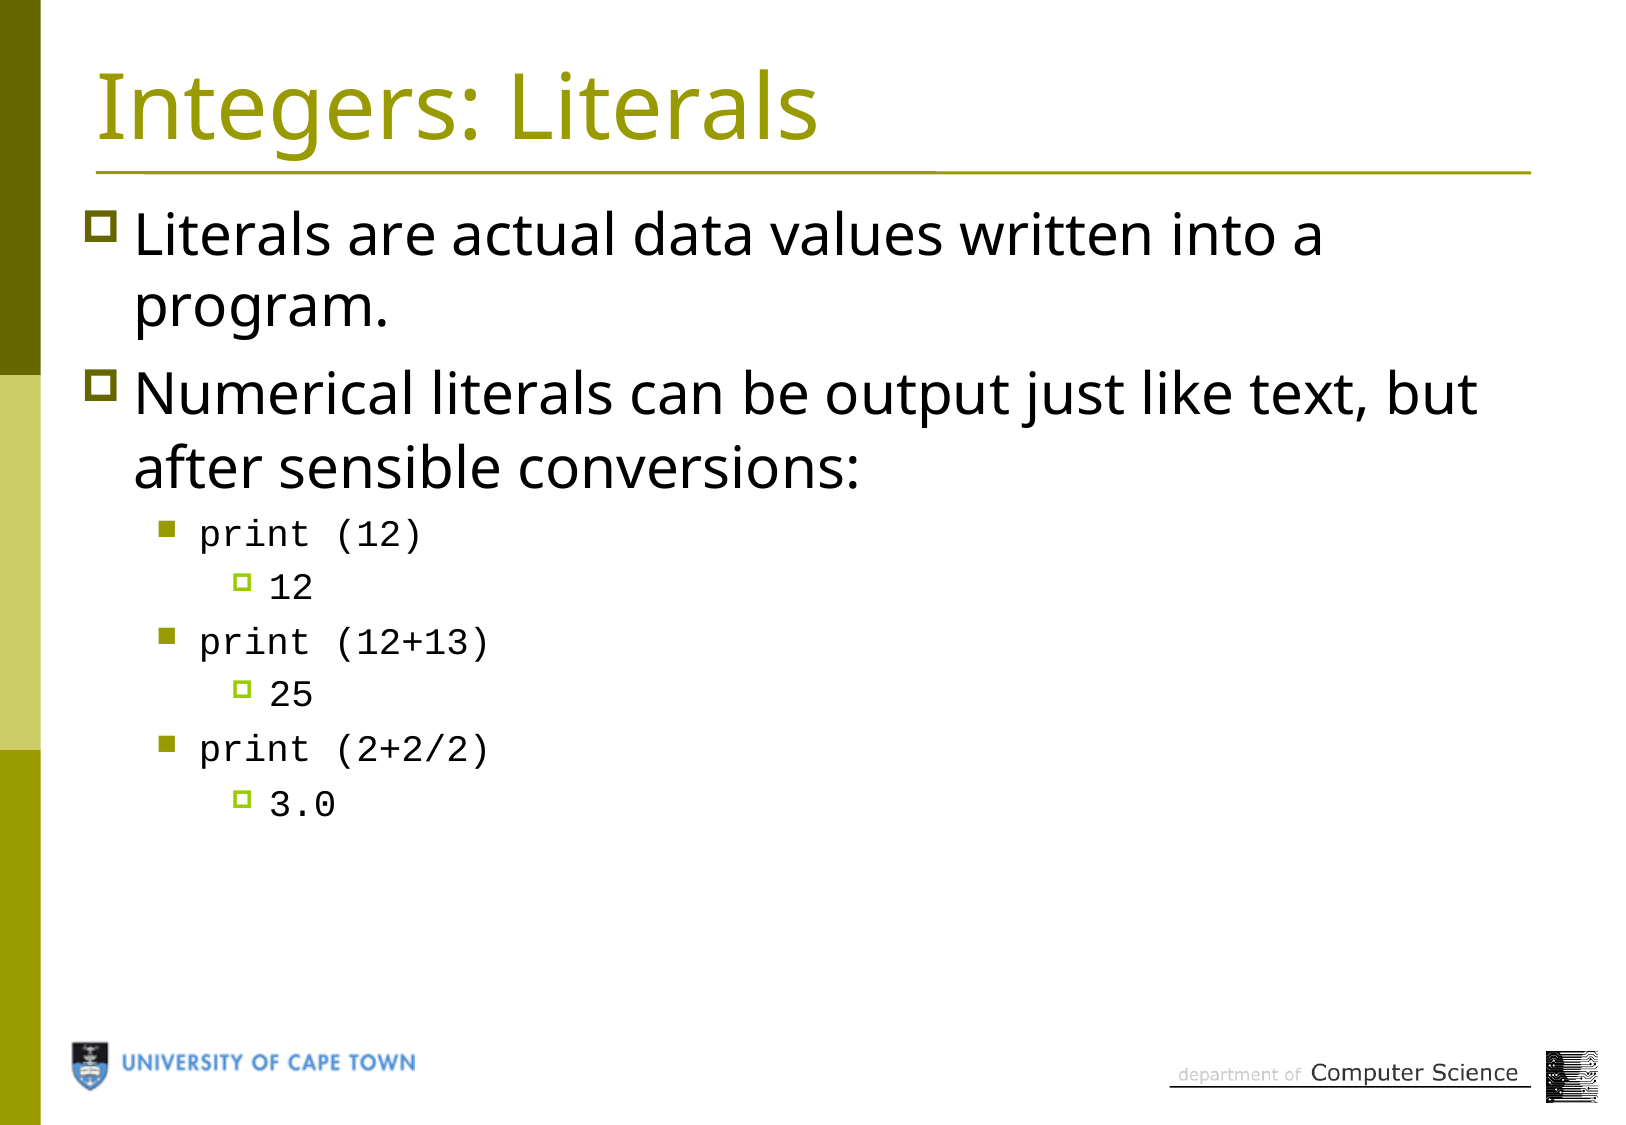

# Integers: Literals
Literals are actual data values written into a program.
Numerical literals can be output just like text, but after sensible conversions:
print (12)
12
print (12+13)
25
print (2+2/2)
3.0